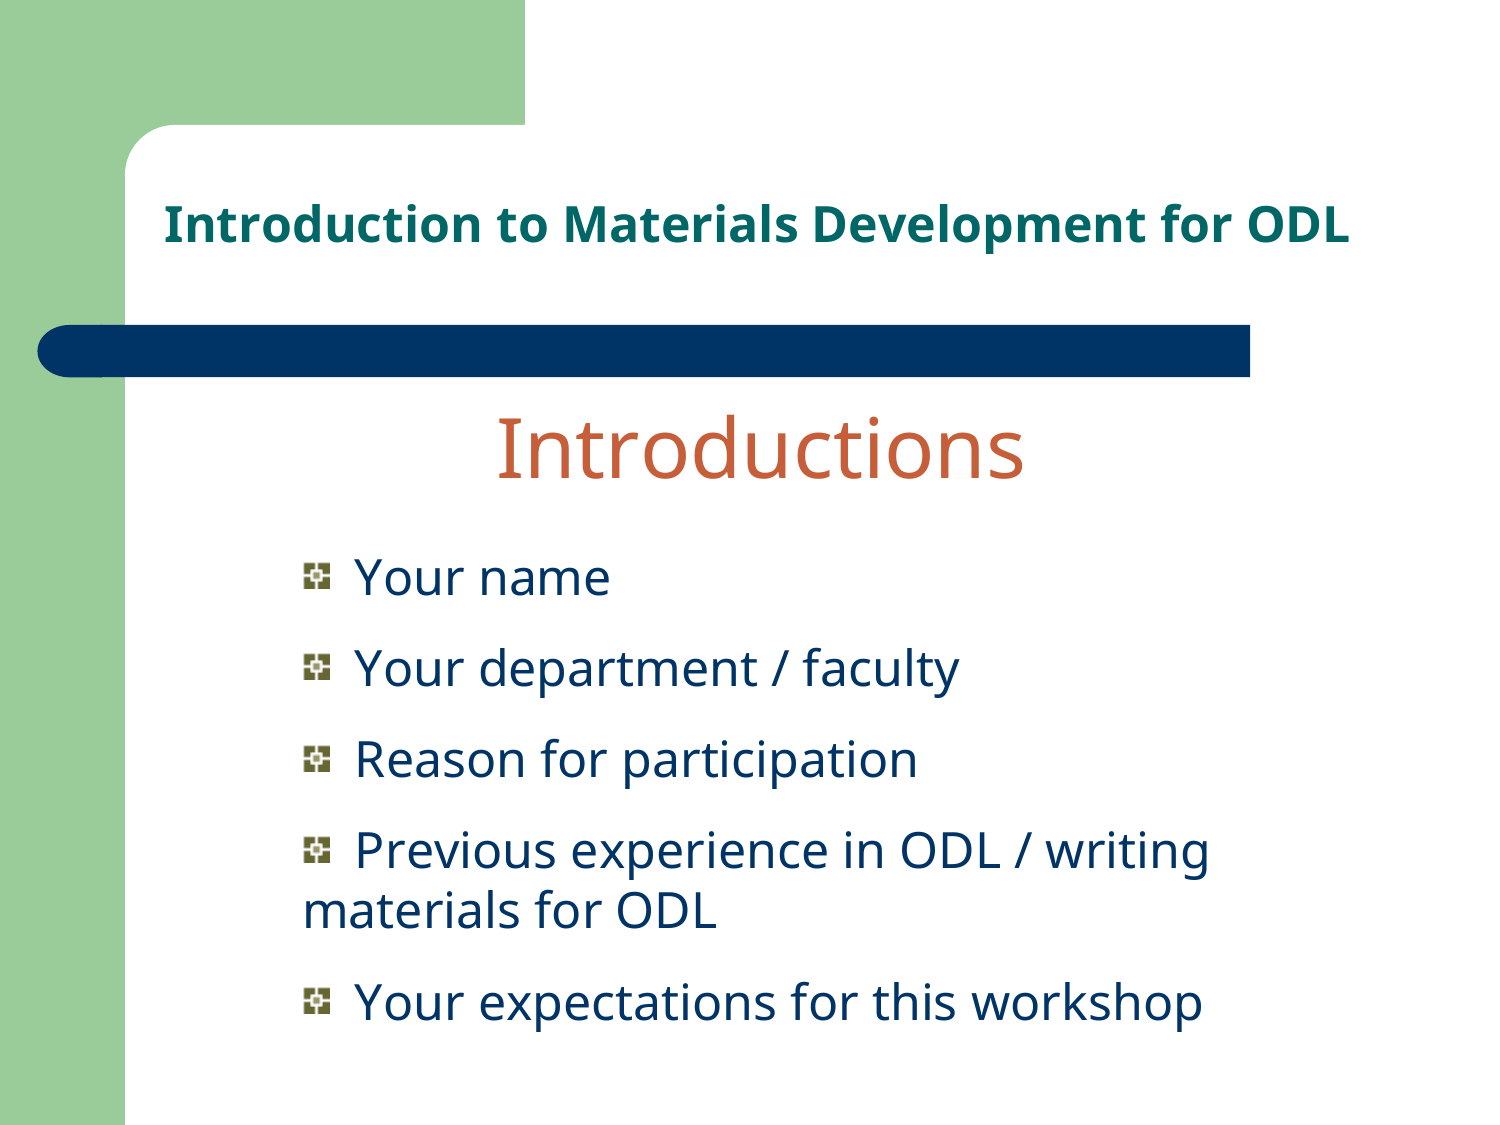

# Introduction to Materials Development for ODL
Introductions
 Your name
 Your department / faculty
 Reason for participation
 Previous experience in ODL / writing materials for ODL
 Your expectations for this workshop